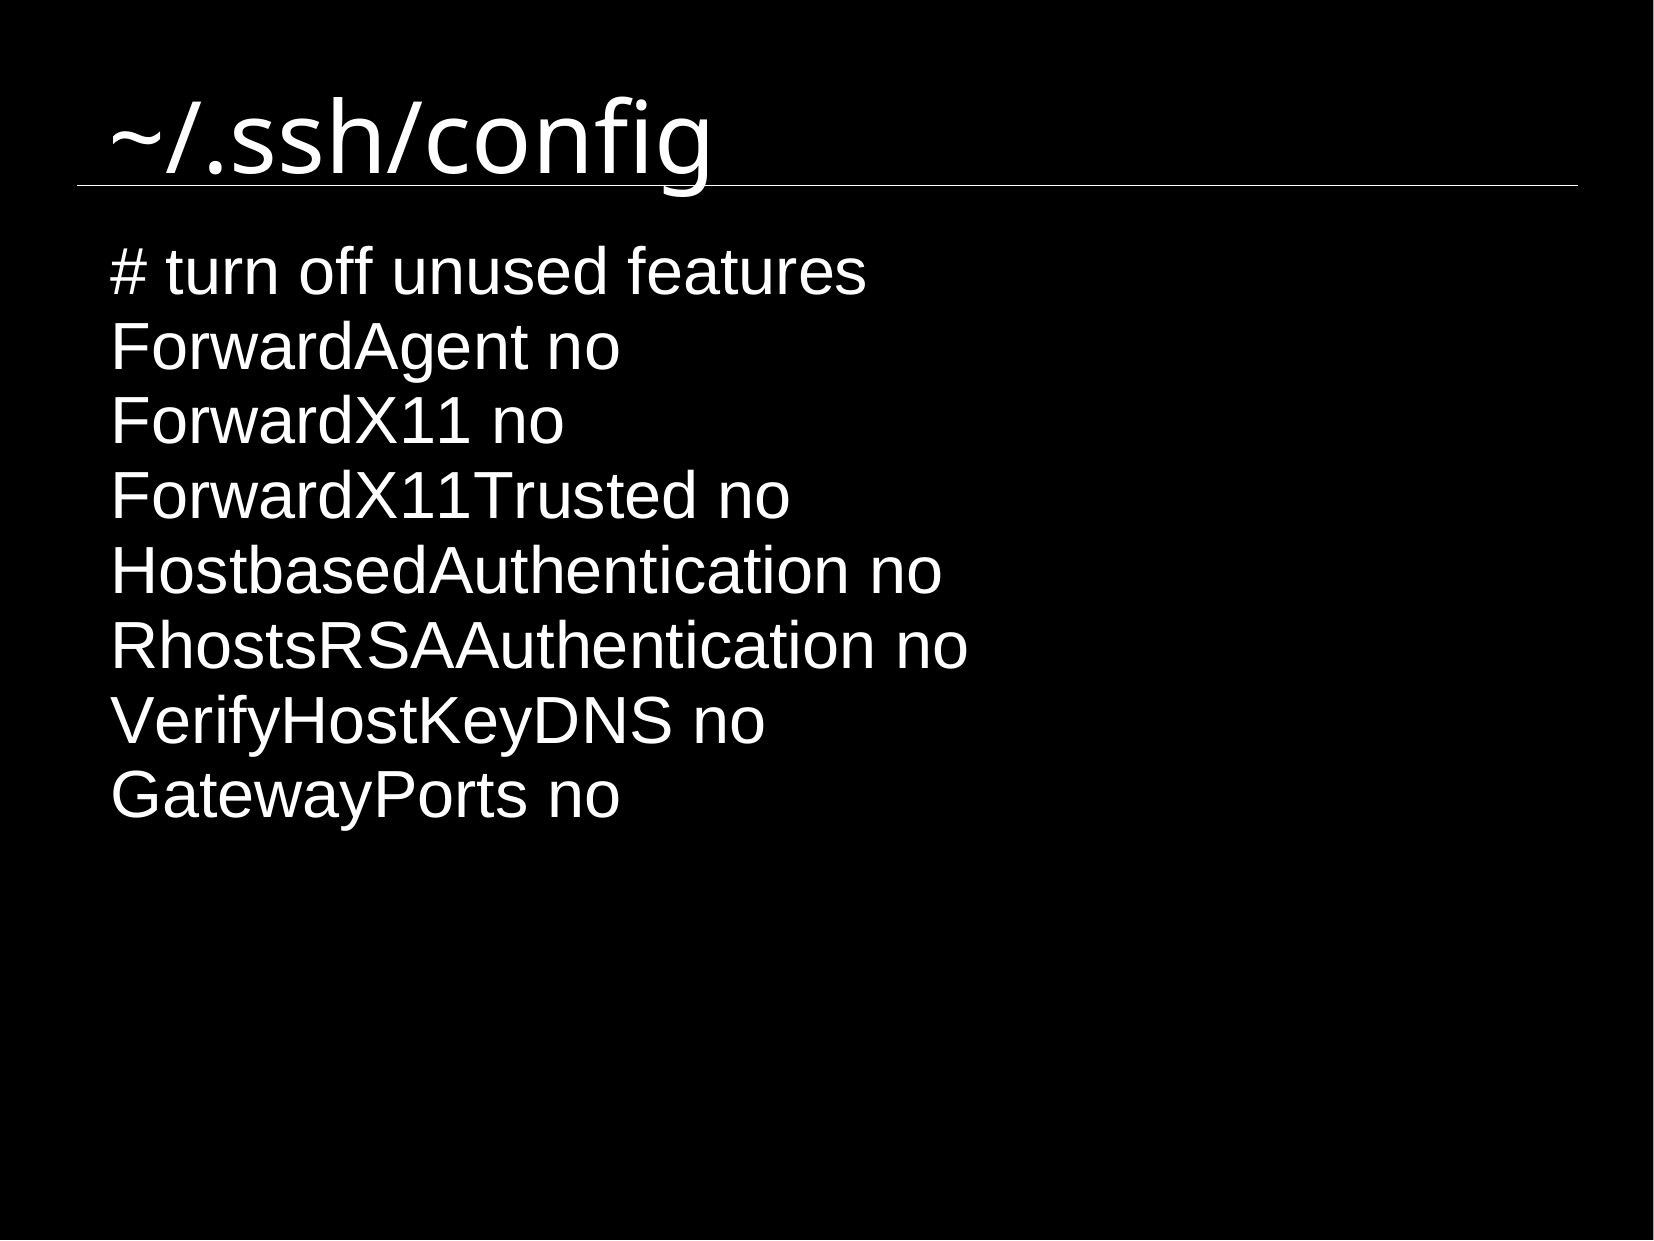

~/.ssh/config
# turn off unused features
ForwardAgent no
ForwardX11 no
ForwardX11Trusted no
HostbasedAuthentication no
RhostsRSAAuthentication no
VerifyHostKeyDNS no
GatewayPorts no